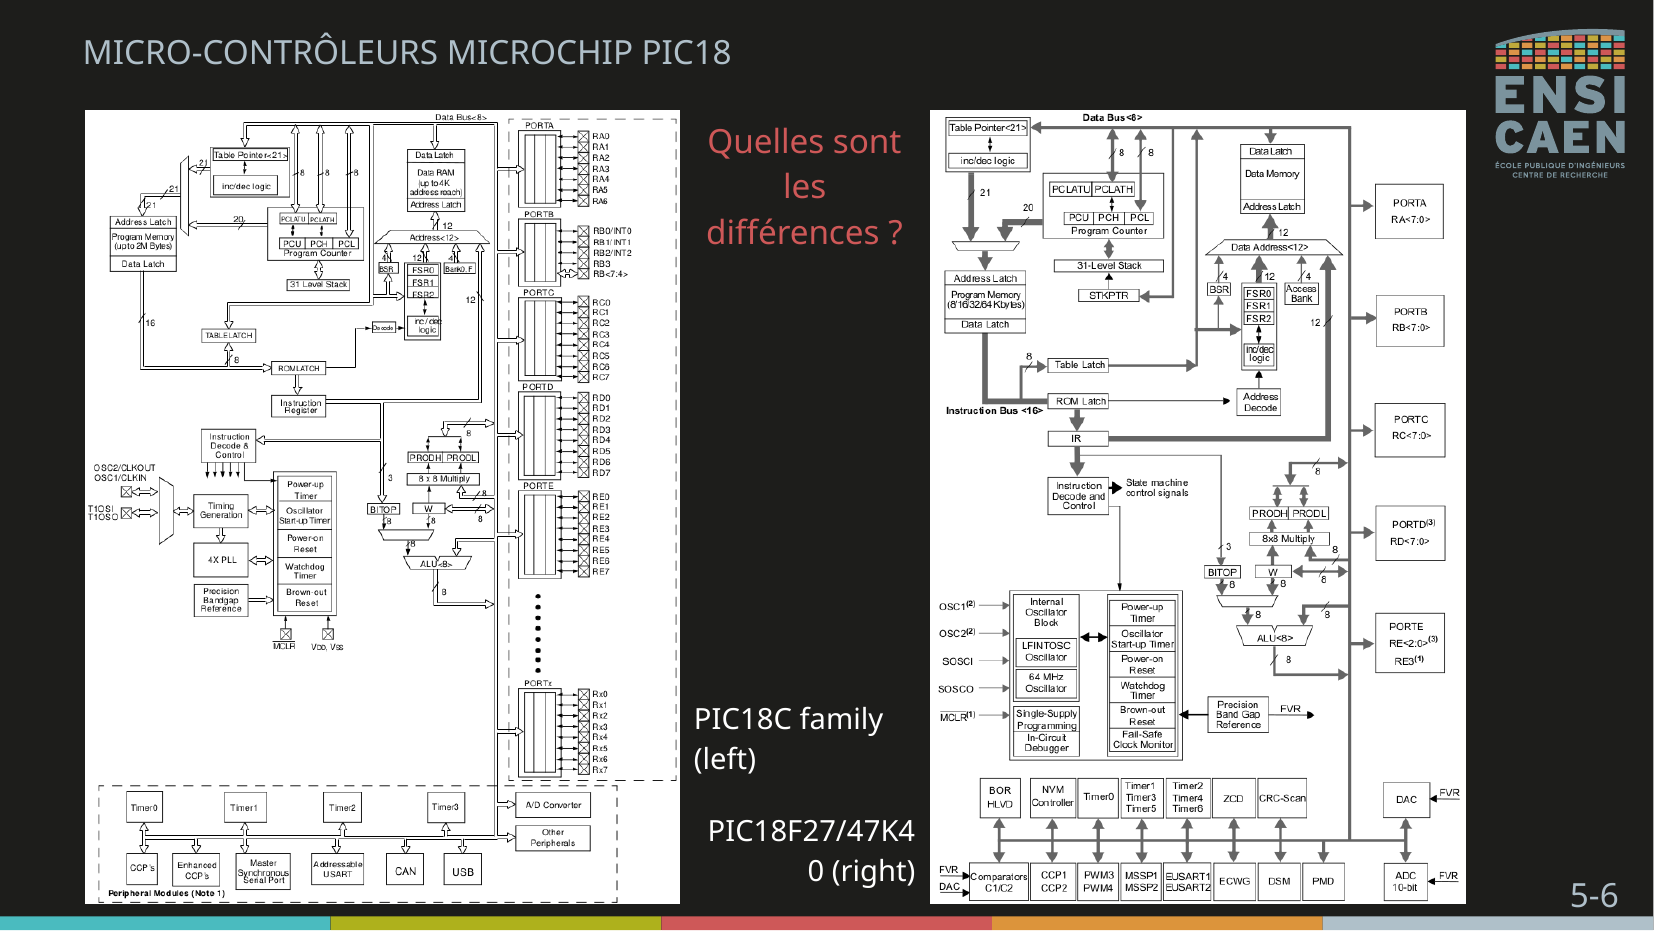

# MICRO-CONTRÔLEURS MICROCHIP PIC18
Quelles sont les différences ?
PIC18C family (left)
PIC18F27/47K40 (right)